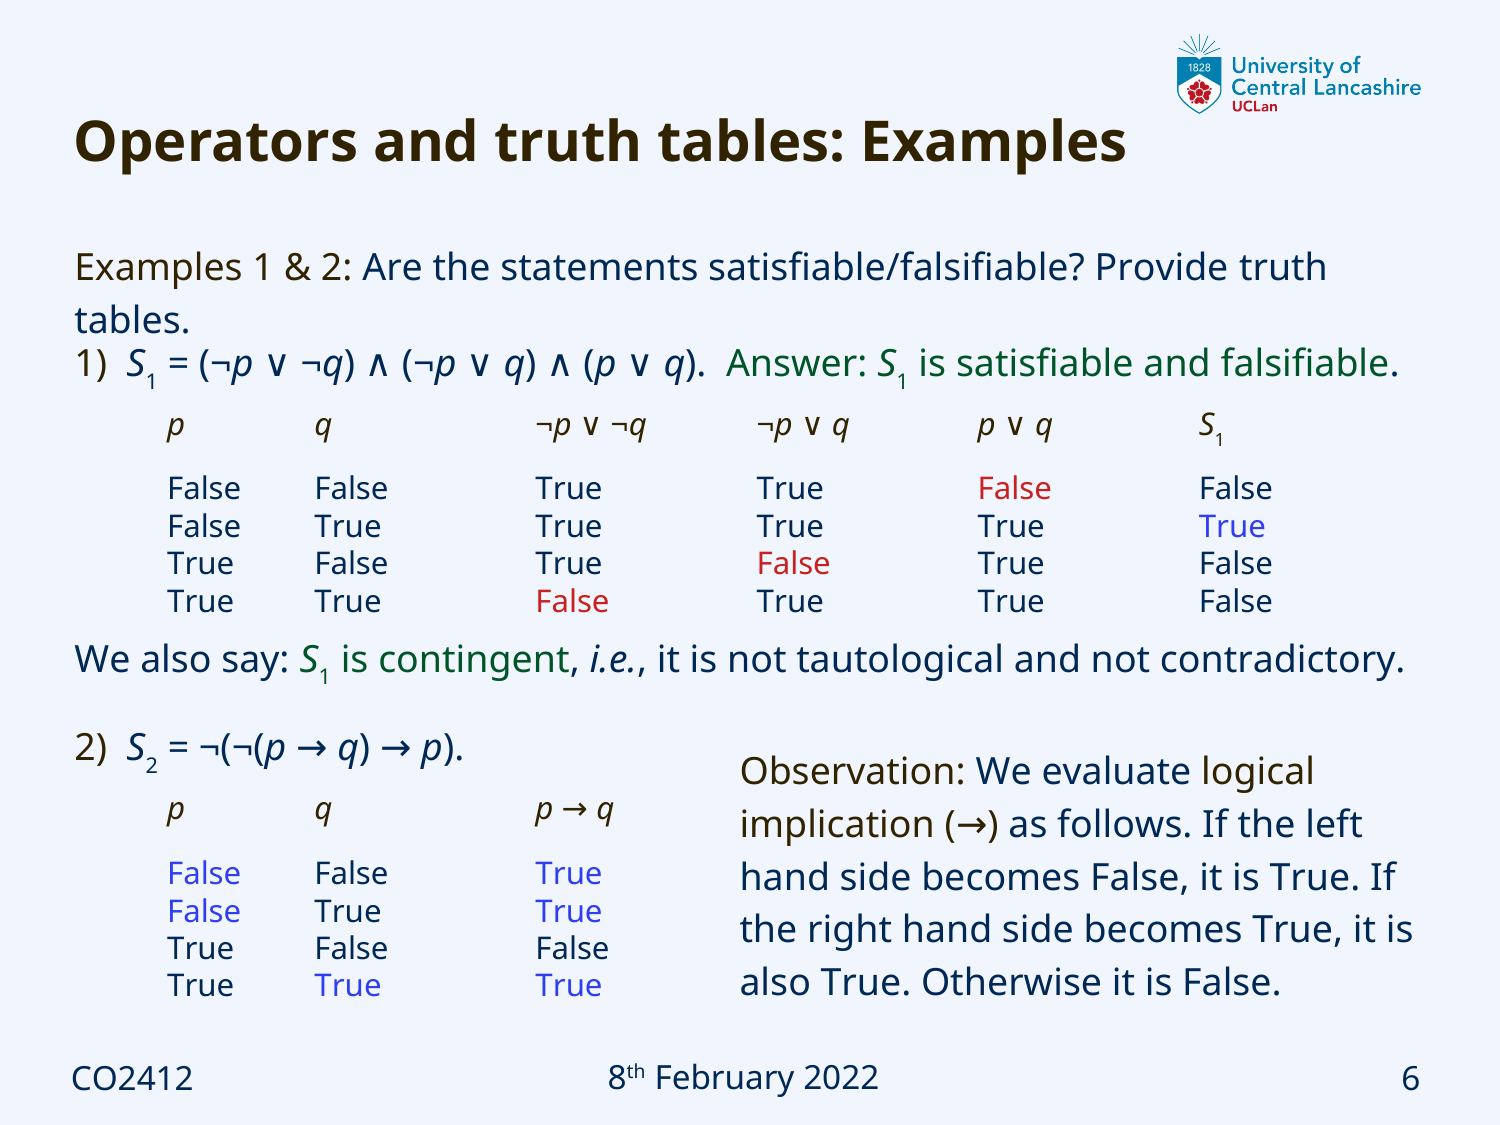

# Operators and truth tables: Examples
Examples 1 & 2: Are the statements satisfiable/falsifiable? Provide truth tables.
1) S1 = (¬p ∨ ¬q) ∧ (¬p ∨ q) ∧ (p ∨ q). Answer: S1 is satisfiable and falsifiable.
p		q			¬p ∨ ¬q		¬p ∨ q		p ∨ q		S1
False	False		True			True			False		False
False	True			True			True			True			True
True		False		True			False		True			False
True		True			False		True			True			False
We also say: S1 is contingent, i.e., it is not tautological and not contradictory.
2) S2 = ¬(¬(p → q) → p).
Observation: We evaluate logical implication (→) as follows. If the left hand side becomes False, it is True. If the right hand side becomes True, it is also True. Otherwise it is False.
p		q			p → q
False	False		True
False	True			True
True		False		False
True		True			True